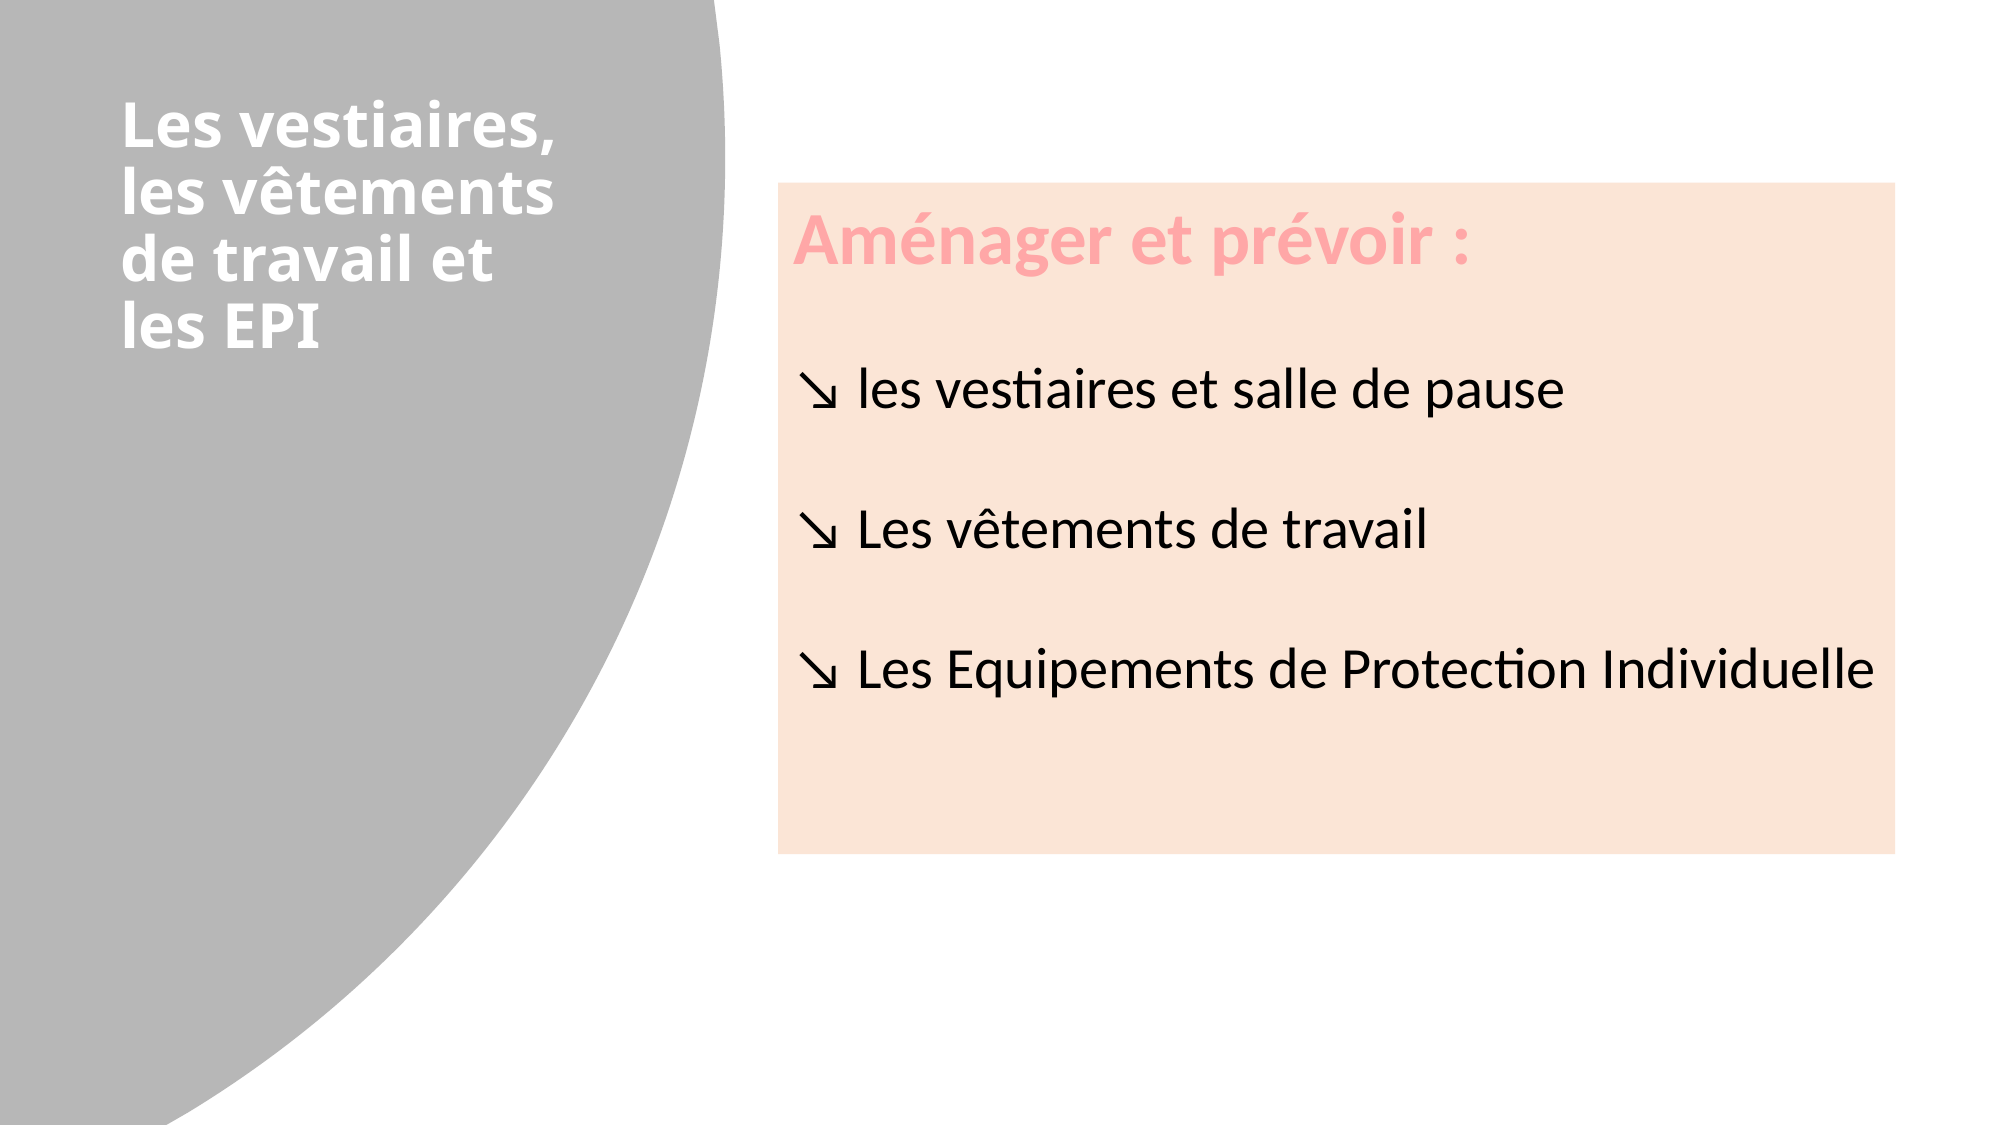

# Les vestiaires, les vêtements de travail et les EPI
Aménager et prévoir :
↘ les vestiaires et salle de pause
↘ Les vêtements de travail
↘ Les Equipements de Protection Individuelle